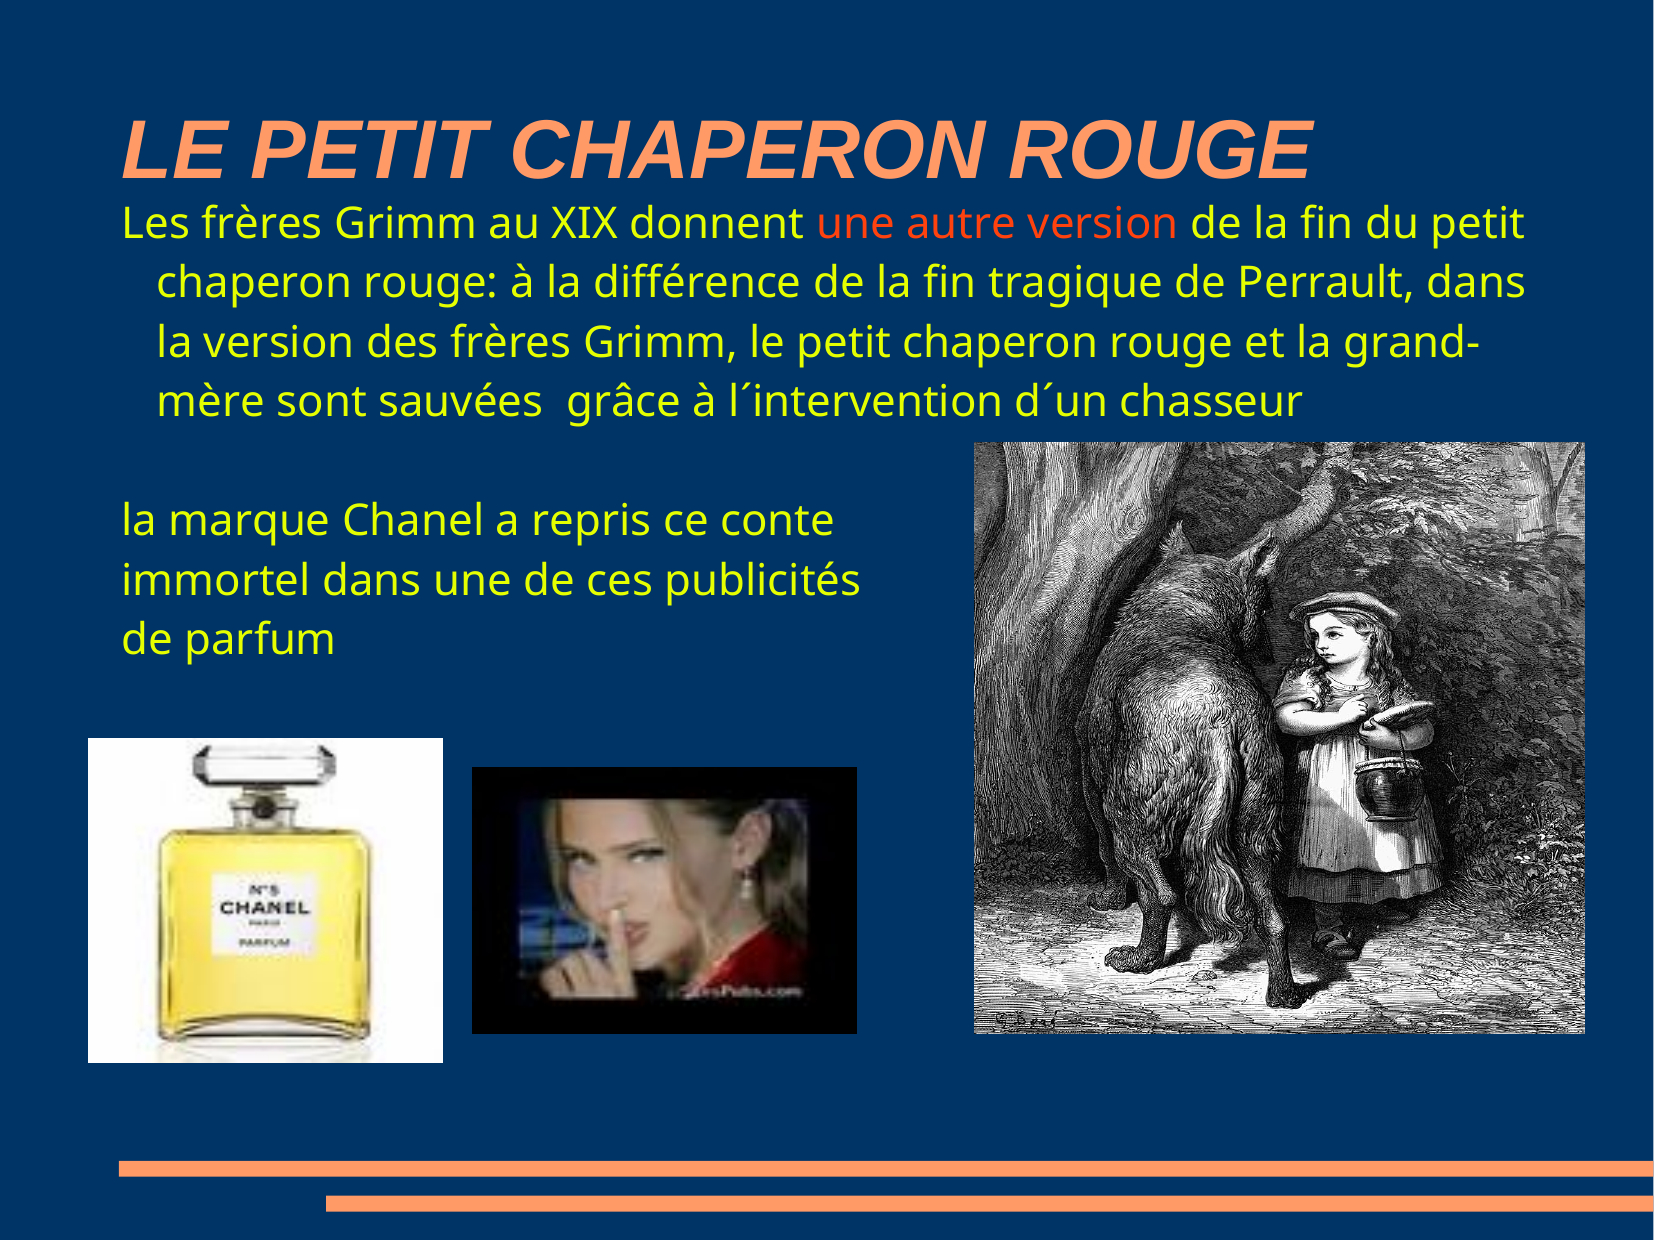

# LE PETIT CHAPERON ROUGE
Les frères Grimm au XIX donnent une autre version de la fin du petit chaperon rouge: à la différence de la fin tragique de Perrault, dans la version des frères Grimm, le petit chaperon rouge et la grand-mère sont sauvées grâce à l´intervention d´un chasseur
la marque Chanel a repris ce conte
immortel dans une de ces publicités
de parfum